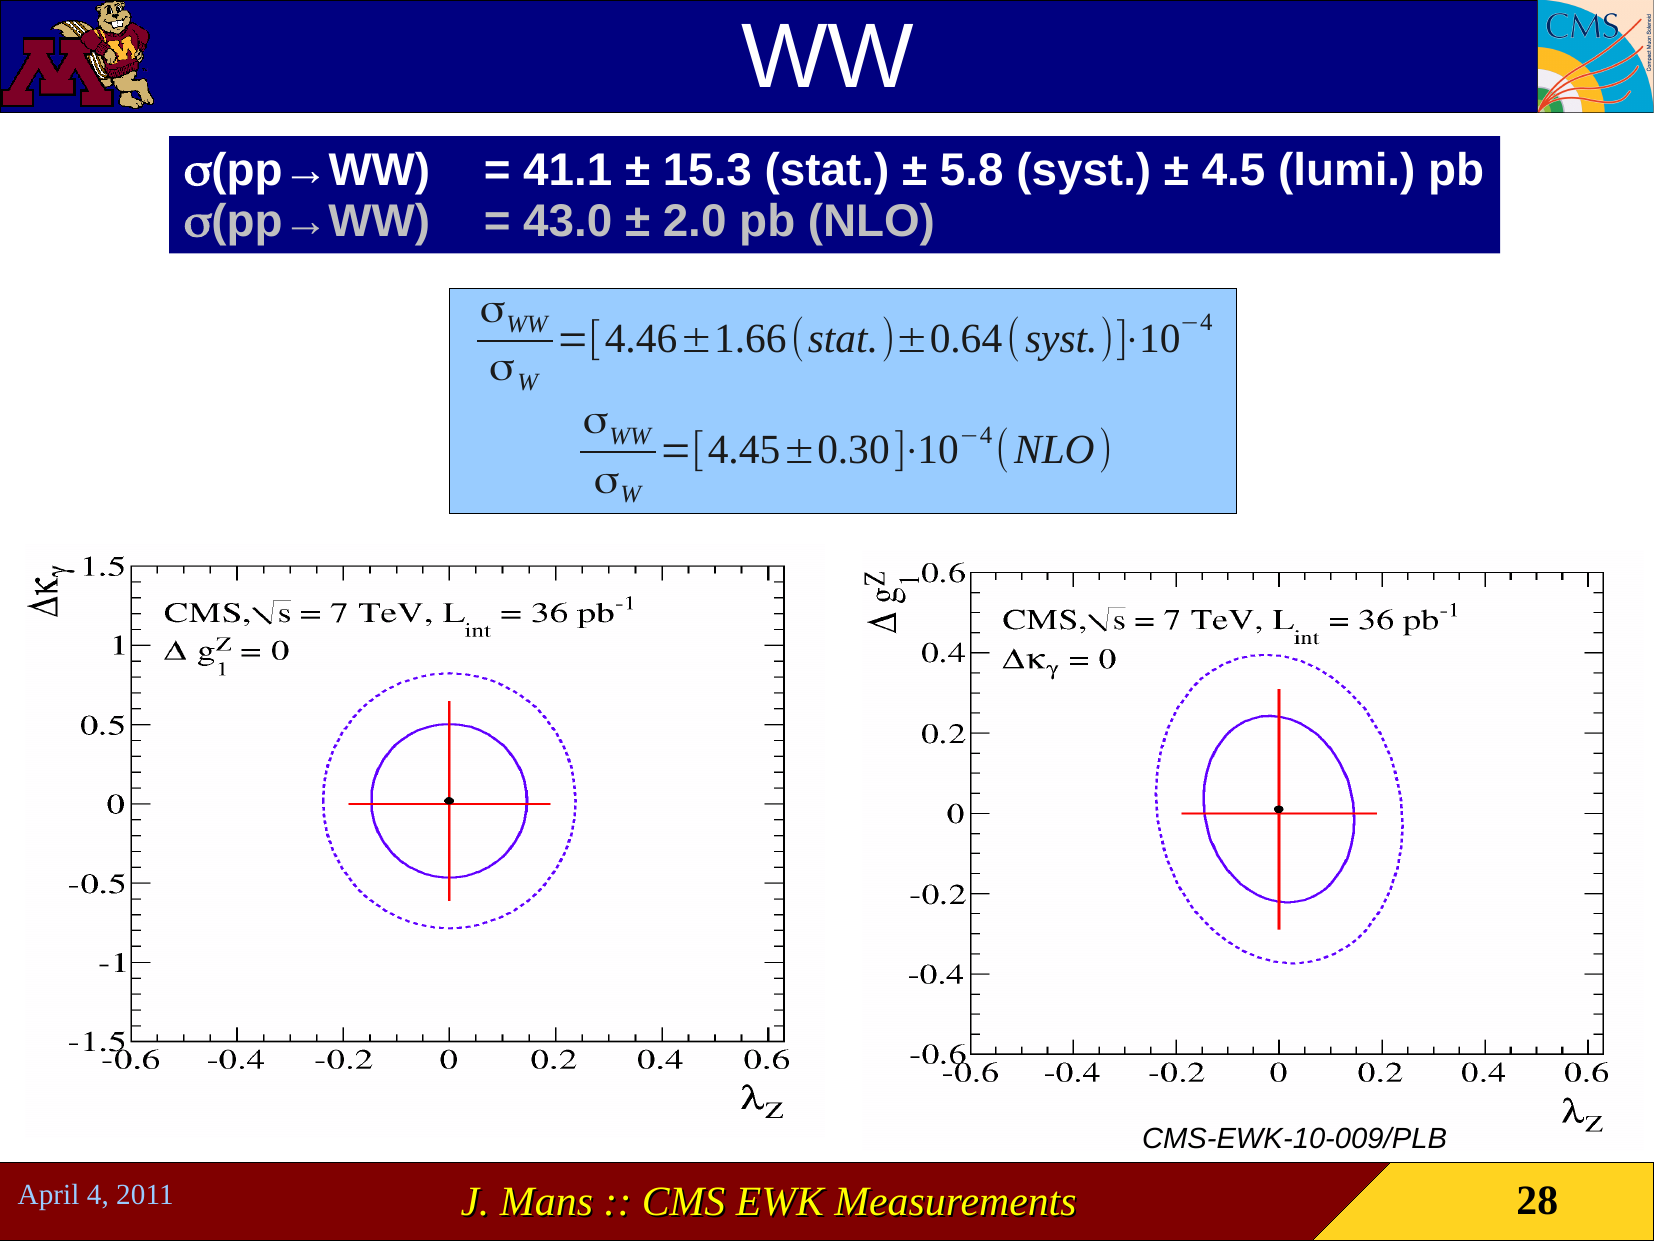

# WW
σ(pp→WW) 	= 41.1 ± 15.3 (stat.) ± 5.8 (syst.) ± 4.5 (lumi.) pb
σ(pp→WW) 	= 43.0 ± 2.0 pb (NLO)
CMS-EWK-10-009/PLB
J. Mans :: CMS EWK Measurements
28
April 4, 2011